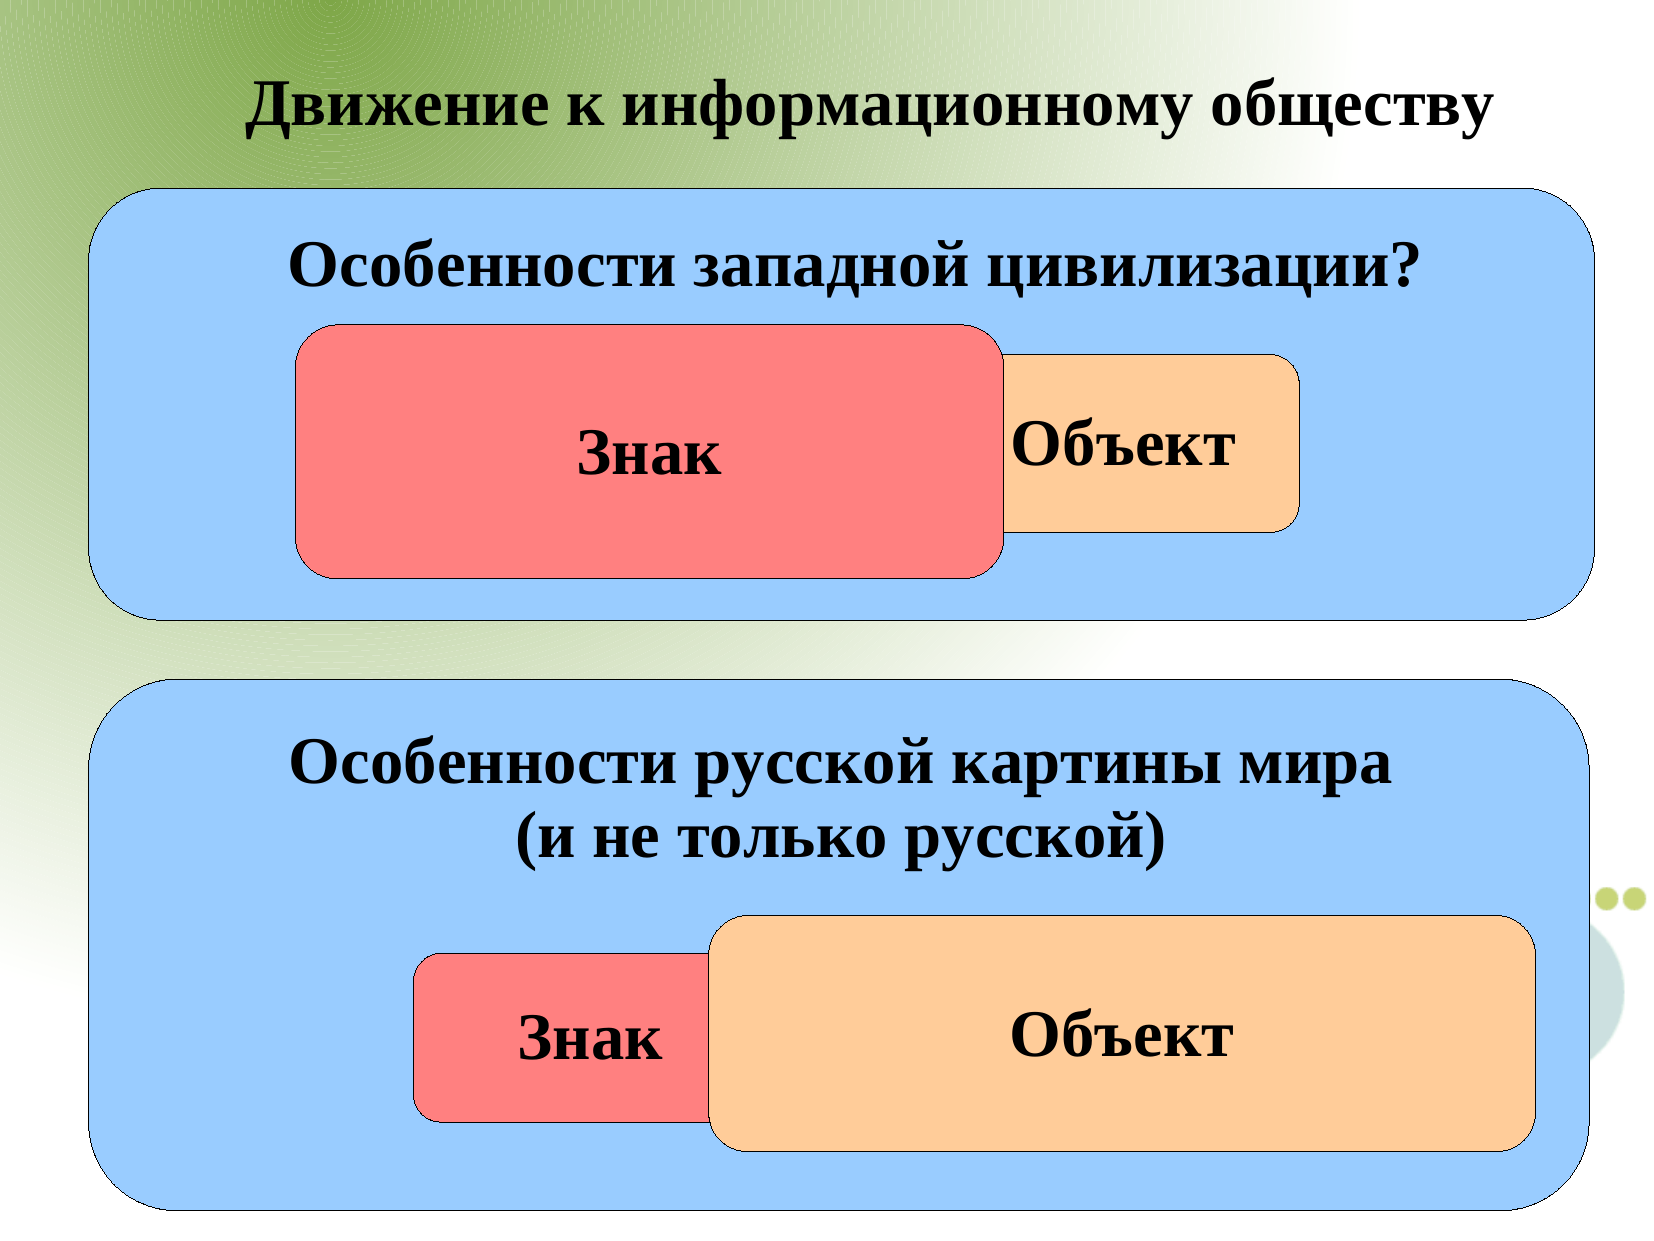

Движение к информационному обществу
Особенности западной цивилизации?
Знак
Объект
Особенности русской картины мира
(и не только русской)
Объект
Знак